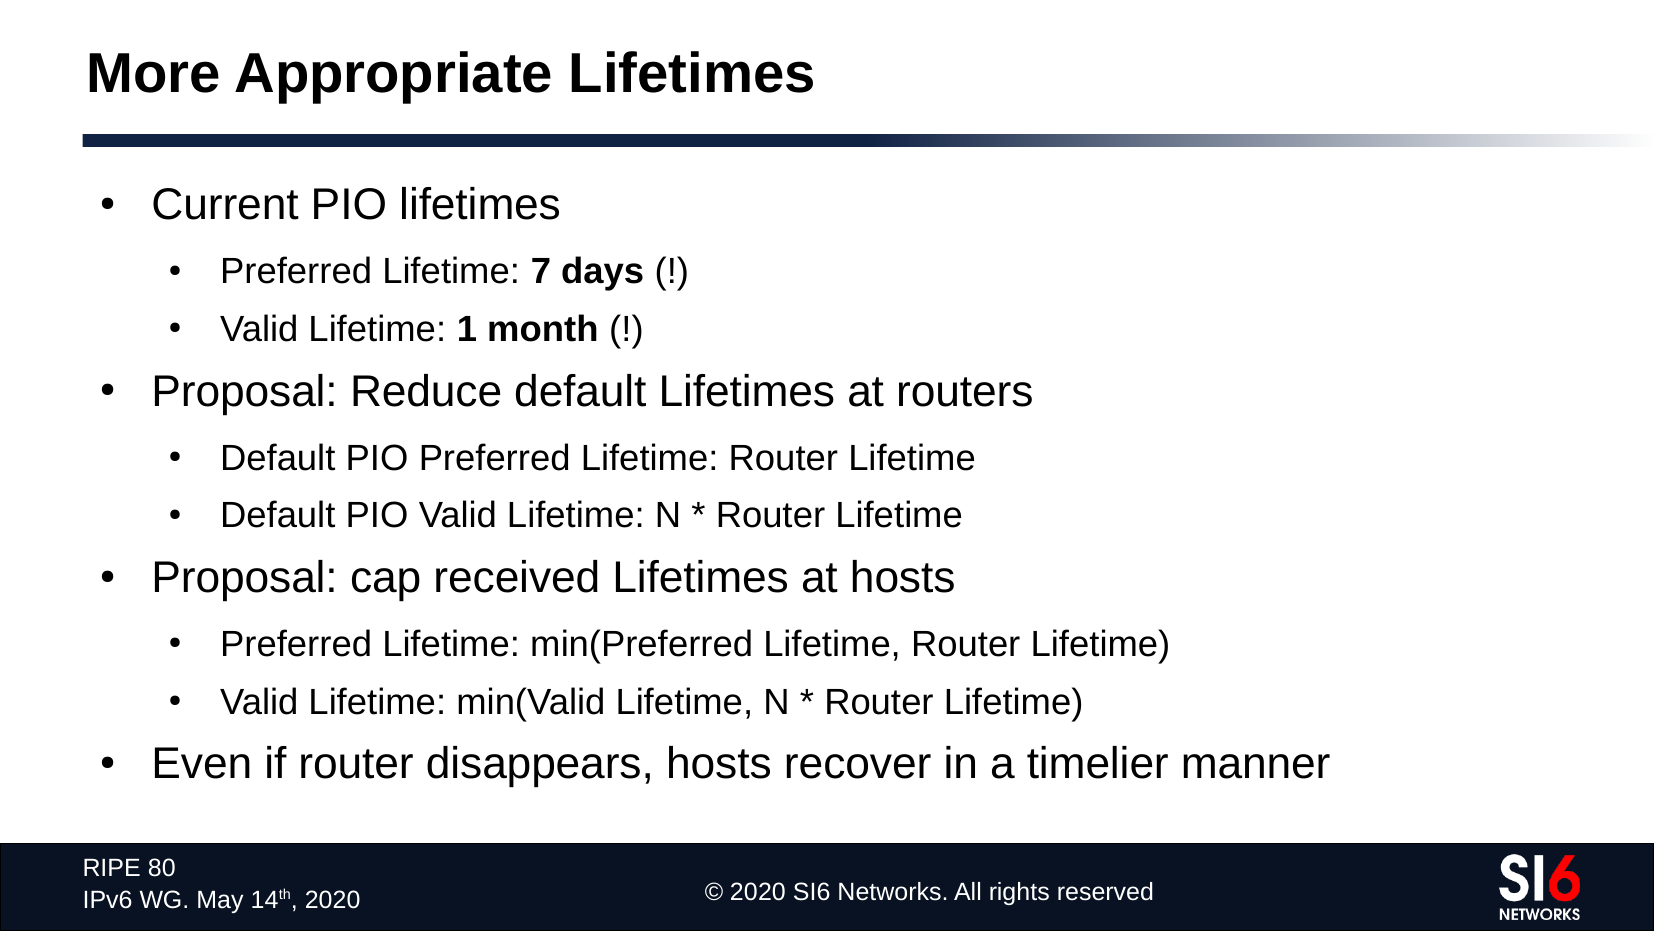

# More Appropriate Lifetimes
Current PIO lifetimes
Preferred Lifetime: 7 days (!)
Valid Lifetime: 1 month (!)
Proposal: Reduce default Lifetimes at routers
Default PIO Preferred Lifetime: Router Lifetime
Default PIO Valid Lifetime: N * Router Lifetime
Proposal: cap received Lifetimes at hosts
Preferred Lifetime: min(Preferred Lifetime, Router Lifetime)
Valid Lifetime: min(Valid Lifetime, N * Router Lifetime)
Even if router disappears, hosts recover in a timelier manner